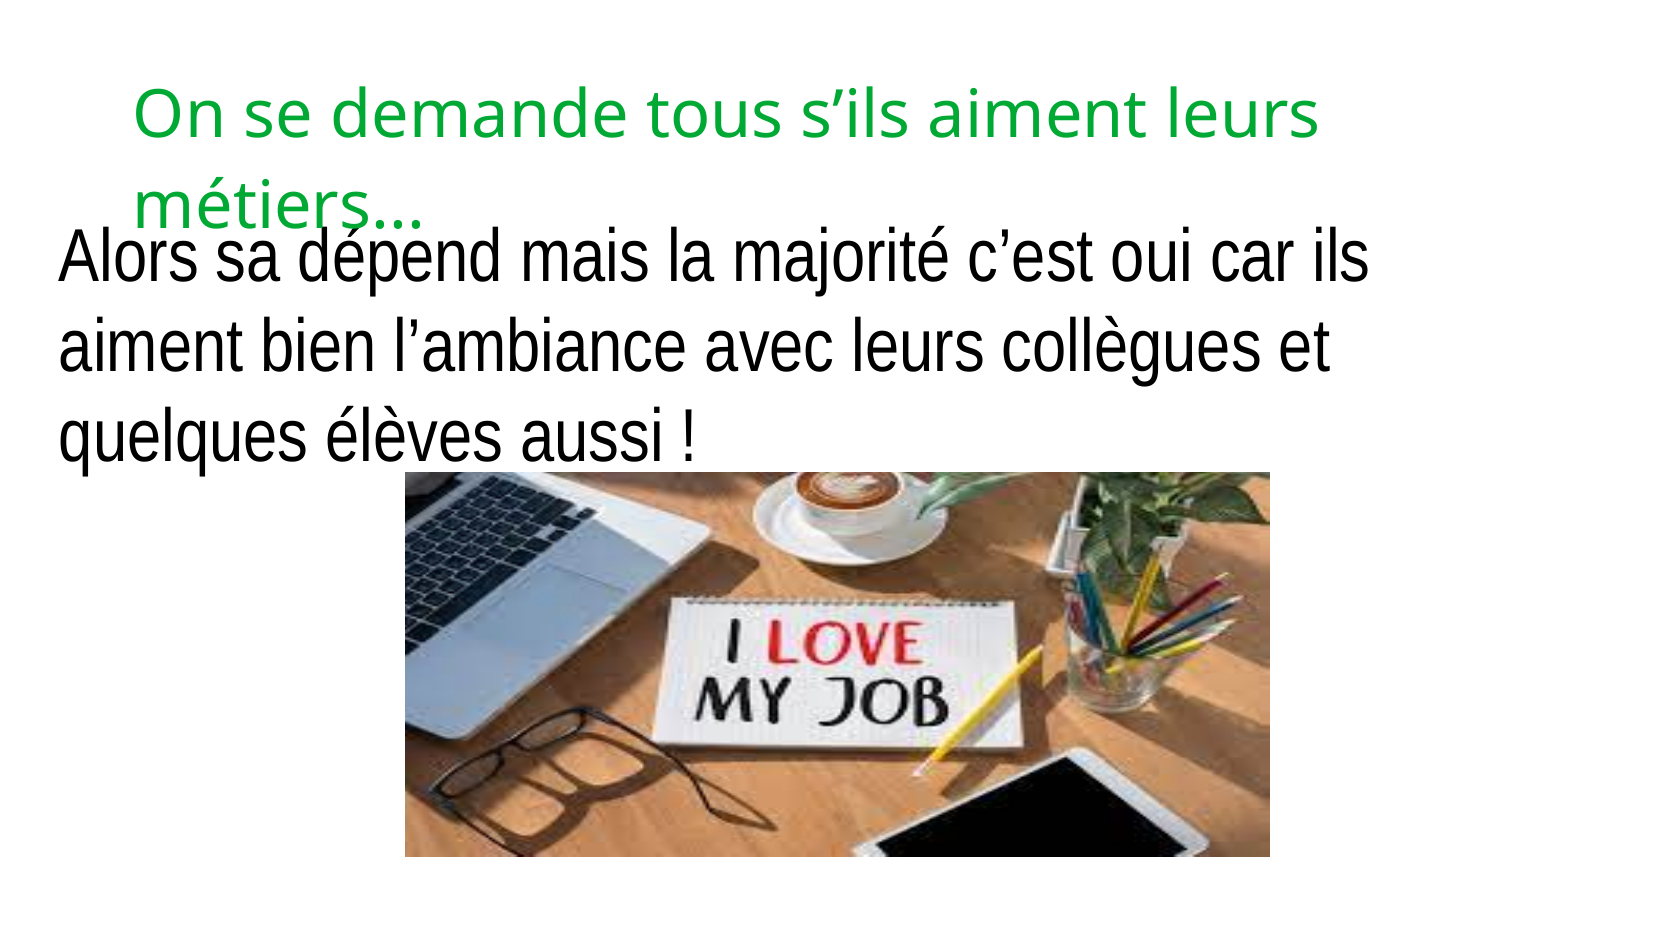

On se demande tous s’ils aiment leurs métiers...
# Alors sa dépend mais la majorité c’est oui car ils aiment bien l’ambiance avec leurs collègues et quelques élèves aussi !